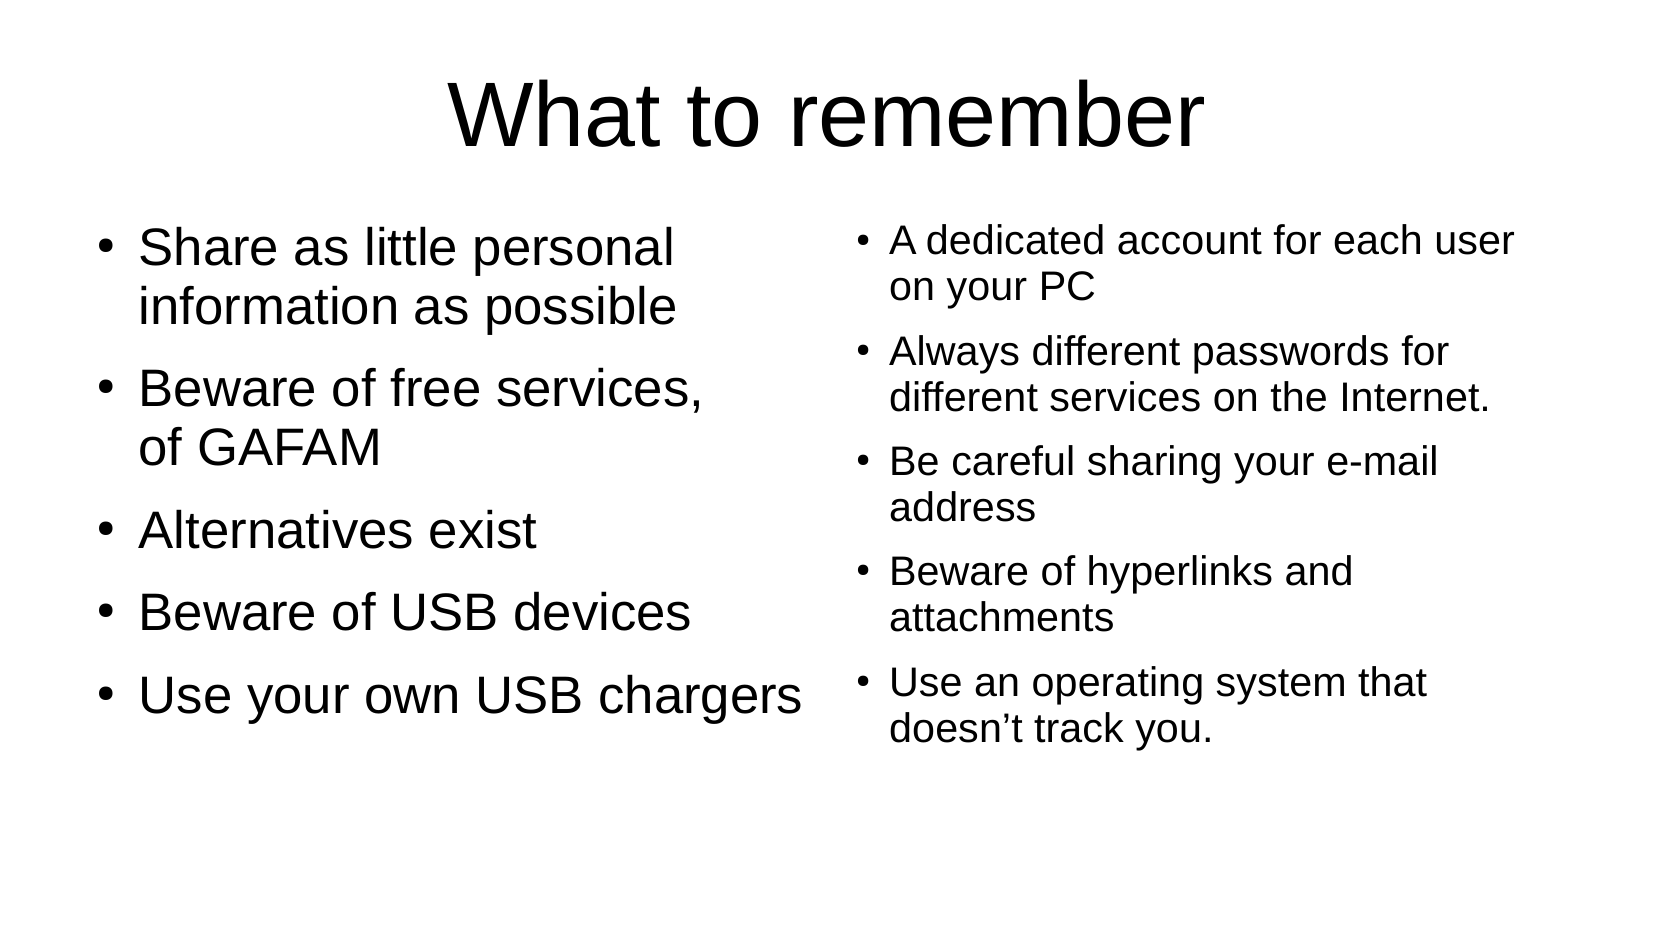

# What to remember
Share as little personal information as possible
Beware of free services,
of GAFAM
Alternatives exist
Beware of USB devices
Use your own USB chargers
A dedicated account for each user on your PC
Always different passwords for different services on the Internet.
Be careful sharing your e-mail address
Beware of hyperlinks and attachments
Use an operating system that doesn’t track you.